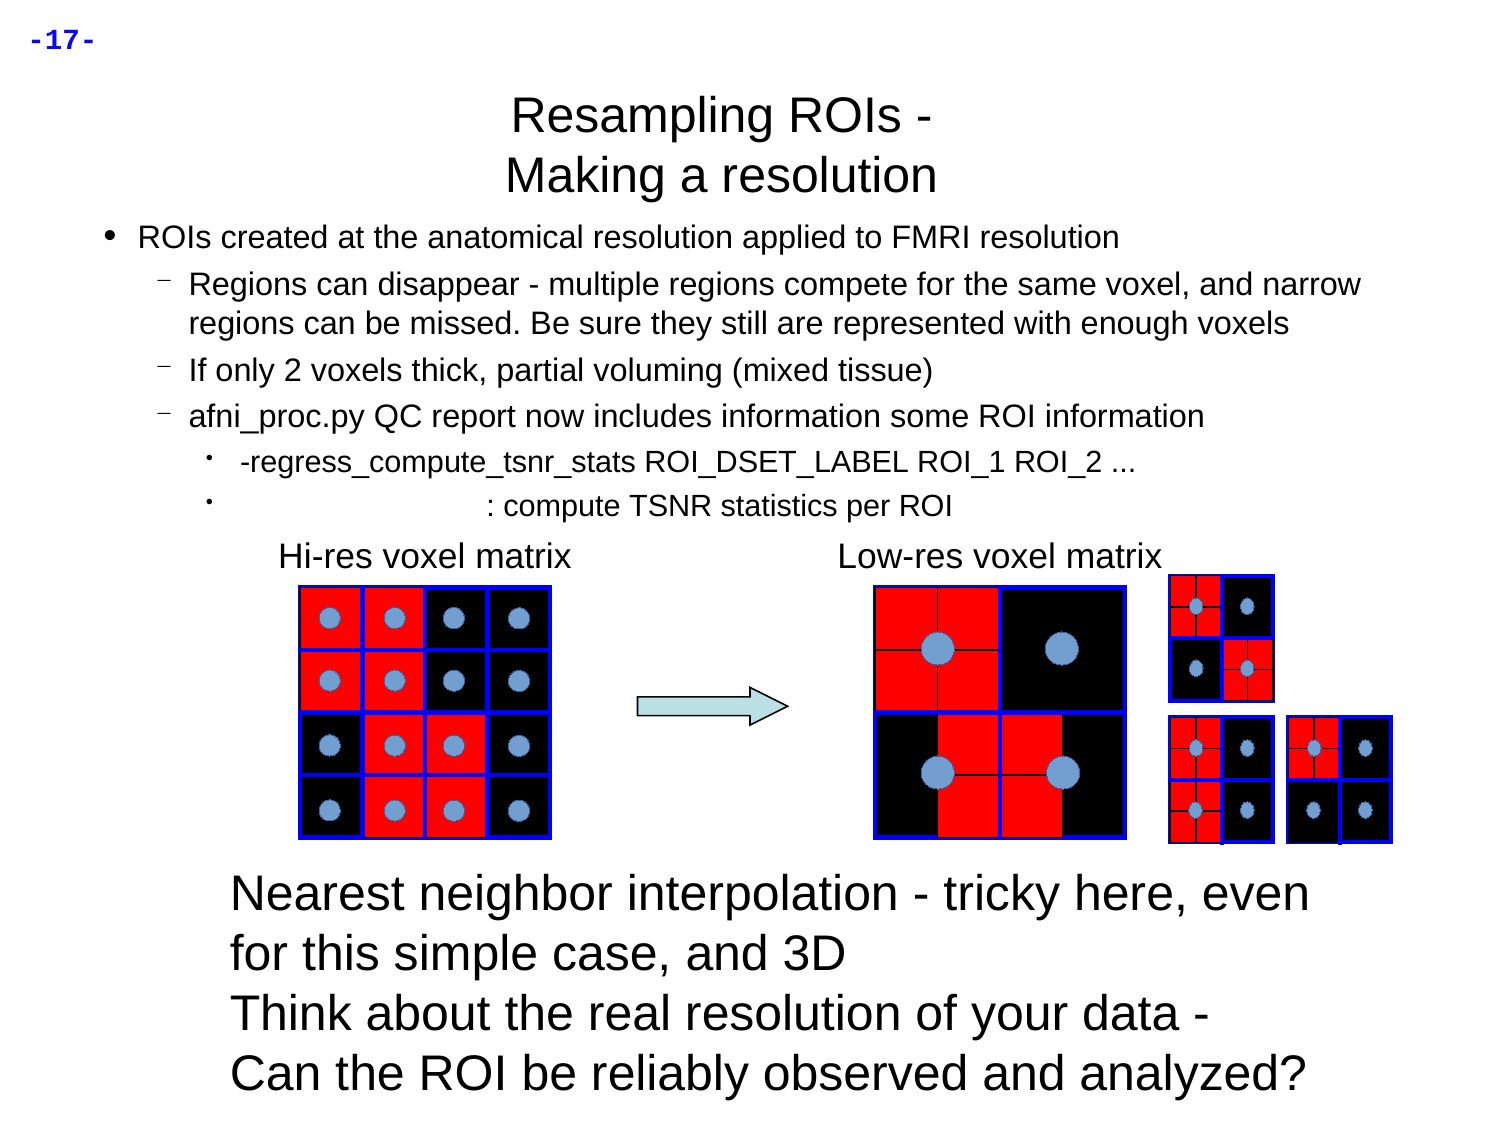

Resampling ROIs -
Making a resolution
# ROIs created at the anatomical resolution applied to FMRI resolution
Regions can disappear - multiple regions compete for the same voxel, and narrow regions can be missed. Be sure they still are represented with enough voxels
If only 2 voxels thick, partial voluming (mixed tissue)
afni_proc.py QC report now includes information some ROI information
 -regress_compute_tsnr_stats ROI_DSET_LABEL ROI_1 ROI_2 ...
 : compute TSNR statistics per ROI
Hi-res voxel matrix
Low-res voxel matrix
Nearest neighbor interpolation - tricky here, even for this simple case, and 3D
Think about the real resolution of your data -
Can the ROI be reliably observed and analyzed?